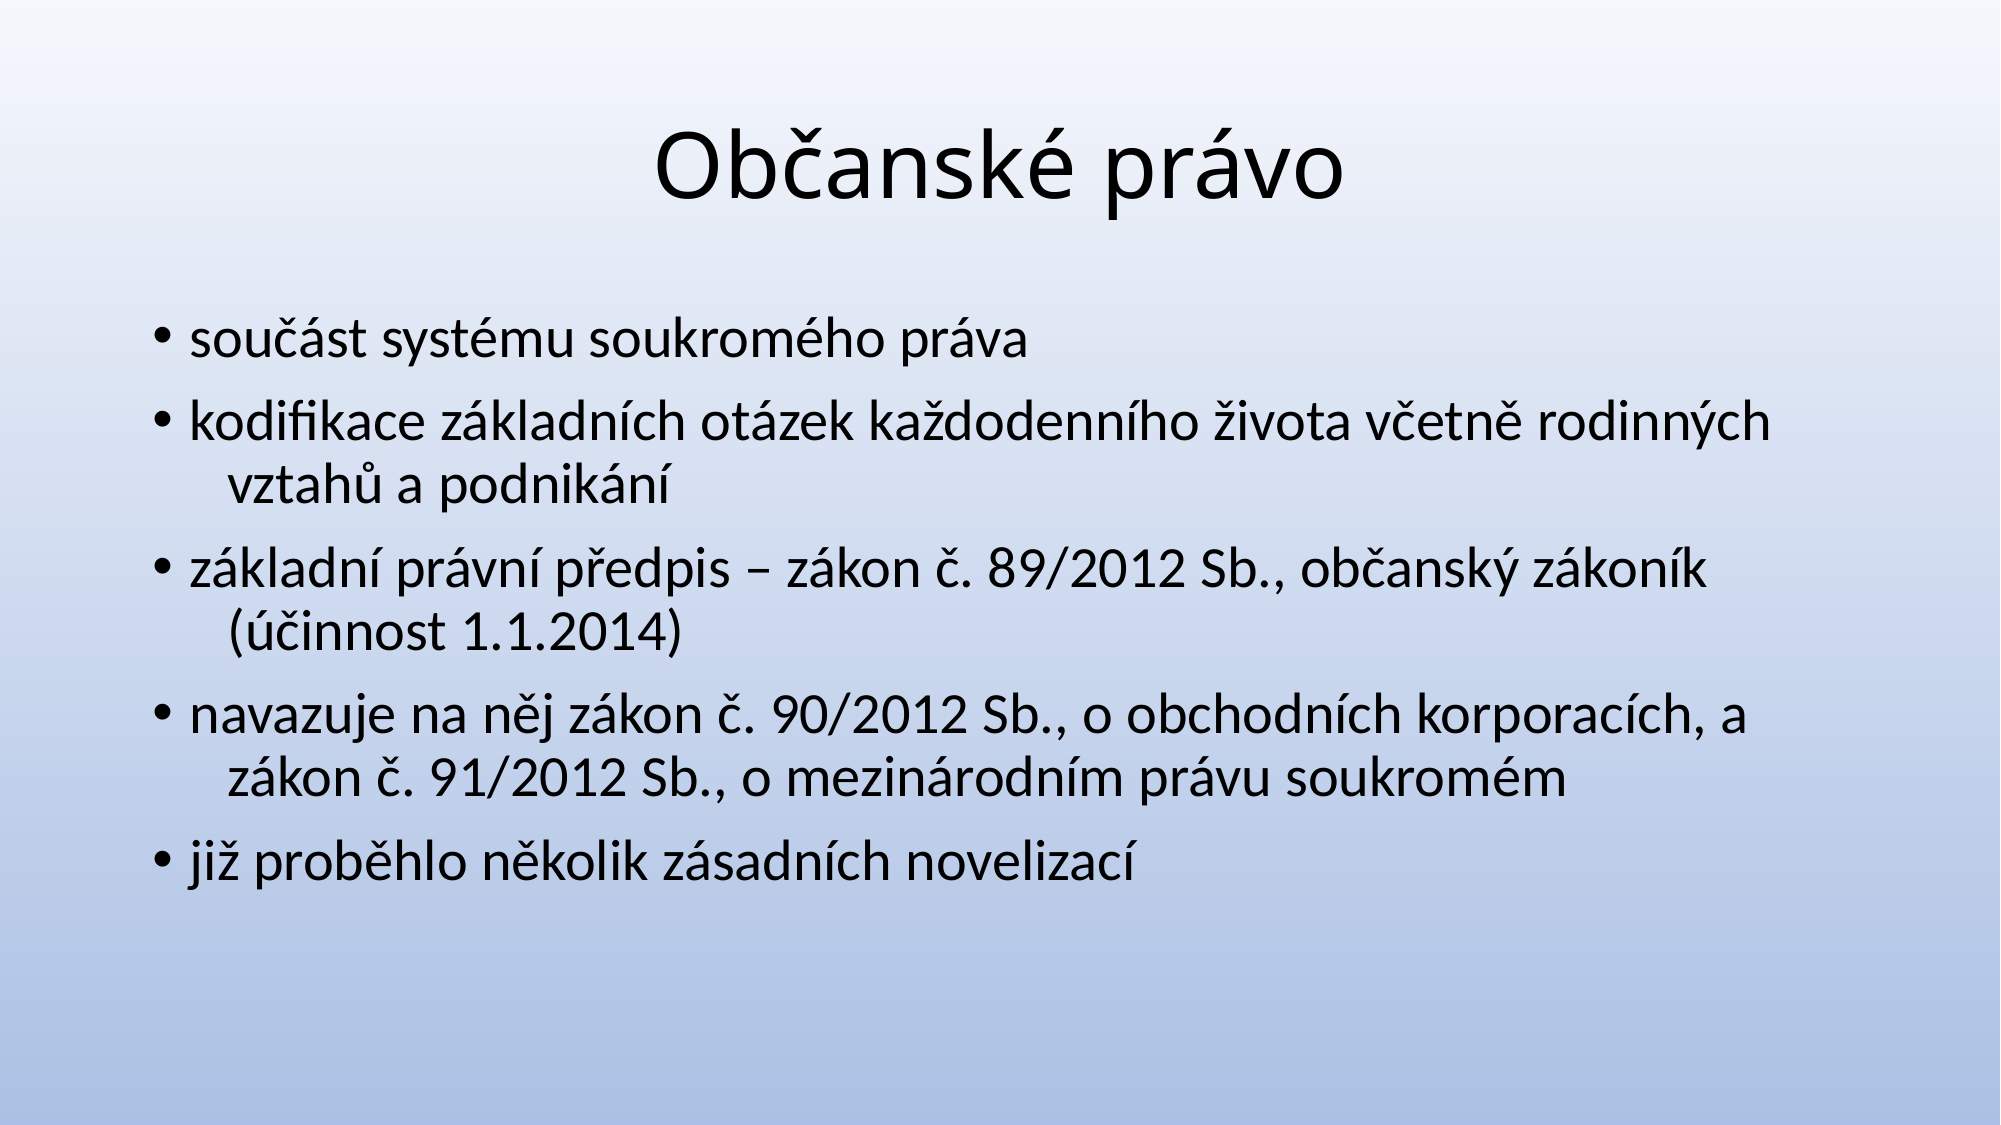

# Občanské právo
součást systému soukromého práva
kodifikace základních otázek každodenního života včetně rodinných vztahů a podnikání
základní právní předpis – zákon č. 89/2012 Sb., občanský zákoník (účinnost 1.1.2014)
navazuje na něj zákon č. 90/2012 Sb., o obchodních korporacích, a zákon č. 91/2012 Sb., o mezinárodním právu soukromém
již proběhlo několik zásadních novelizací